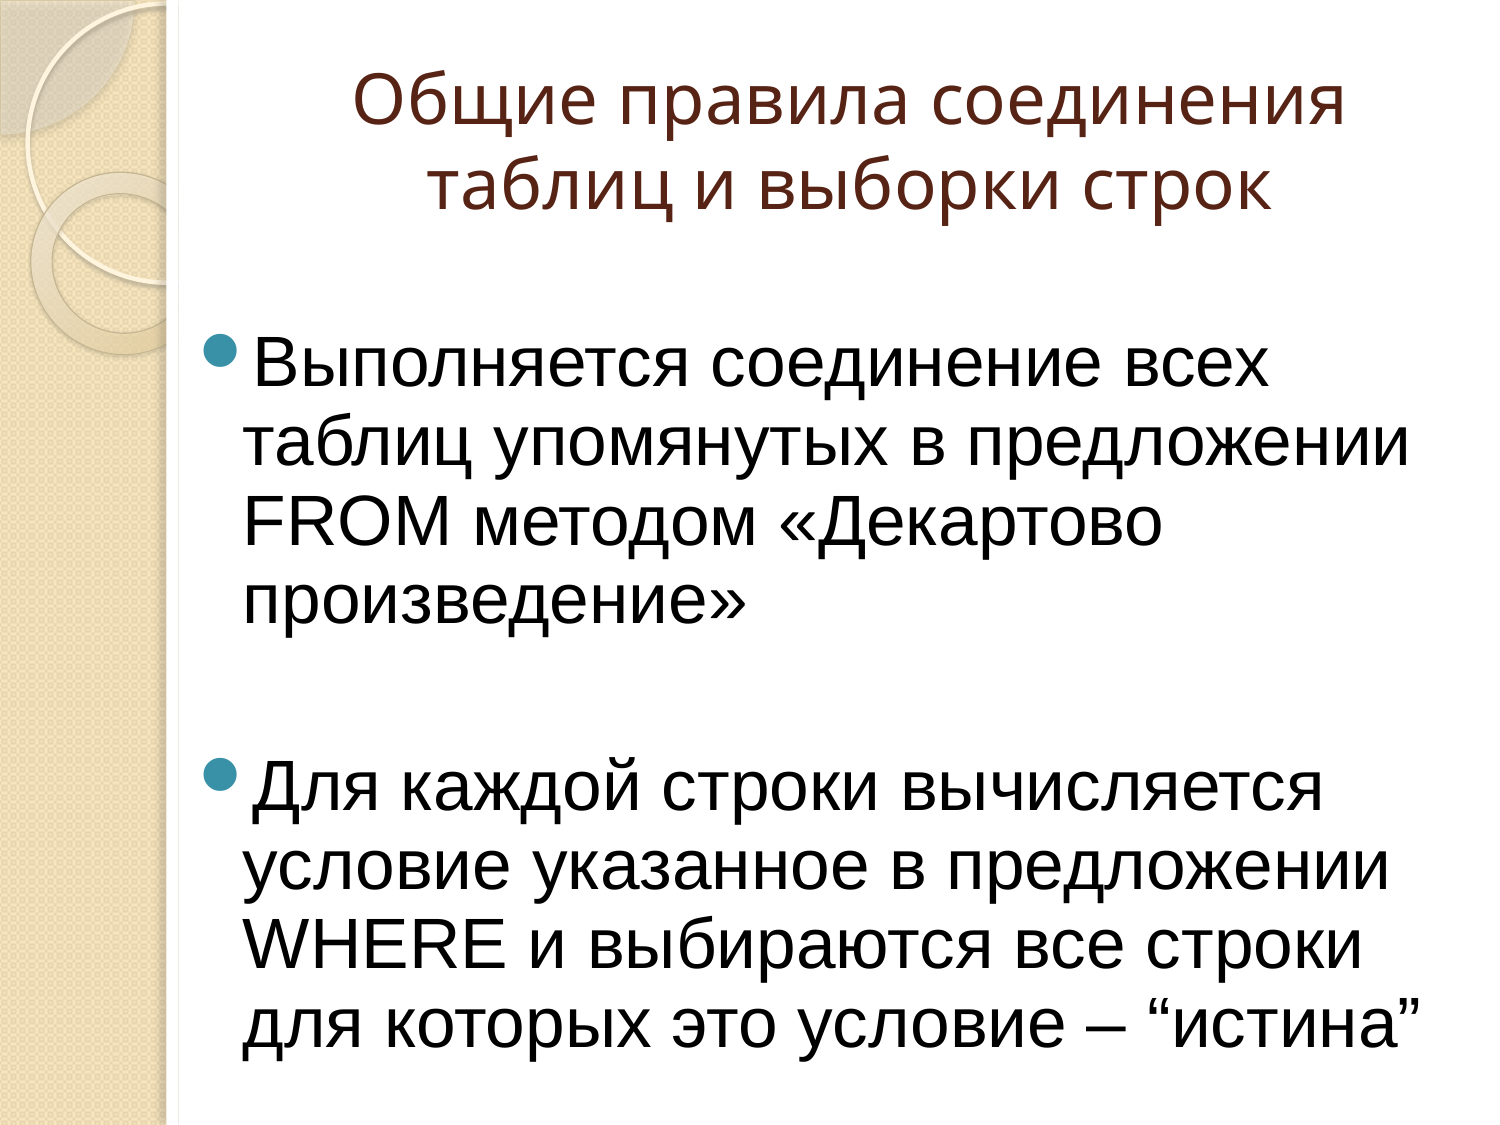

Общие правила соединения таблиц и выборки строк
# Выполняется соединение всех таблиц упомянутых в предложении FROM методом «Декартово произведение»
Для каждой строки вычисляется условие указанное в предложении WHERE и выбираются все строки для которых это условие – “истина”